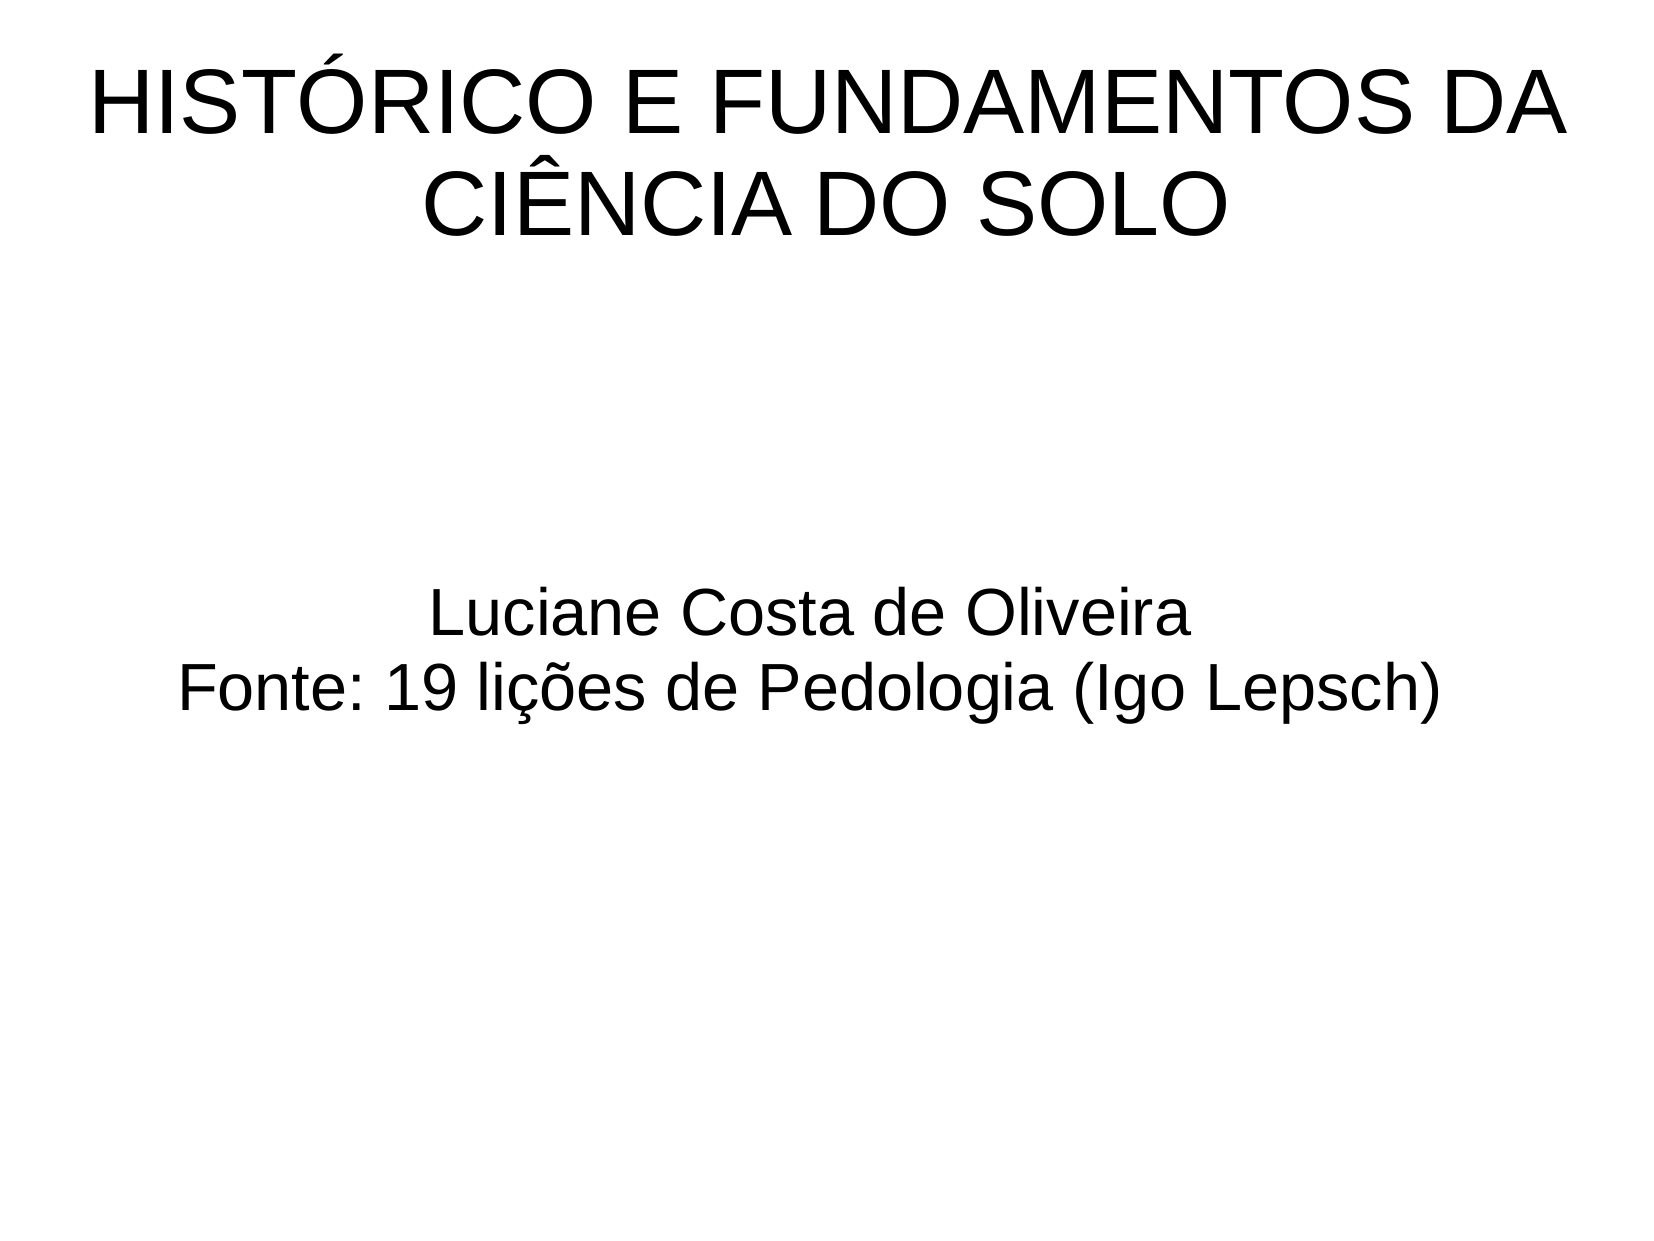

# HISTÓRICO E FUNDAMENTOS DA CIÊNCIA DO SOLO
Luciane Costa de Oliveira
Fonte: 19 lições de Pedologia (Igo Lepsch)